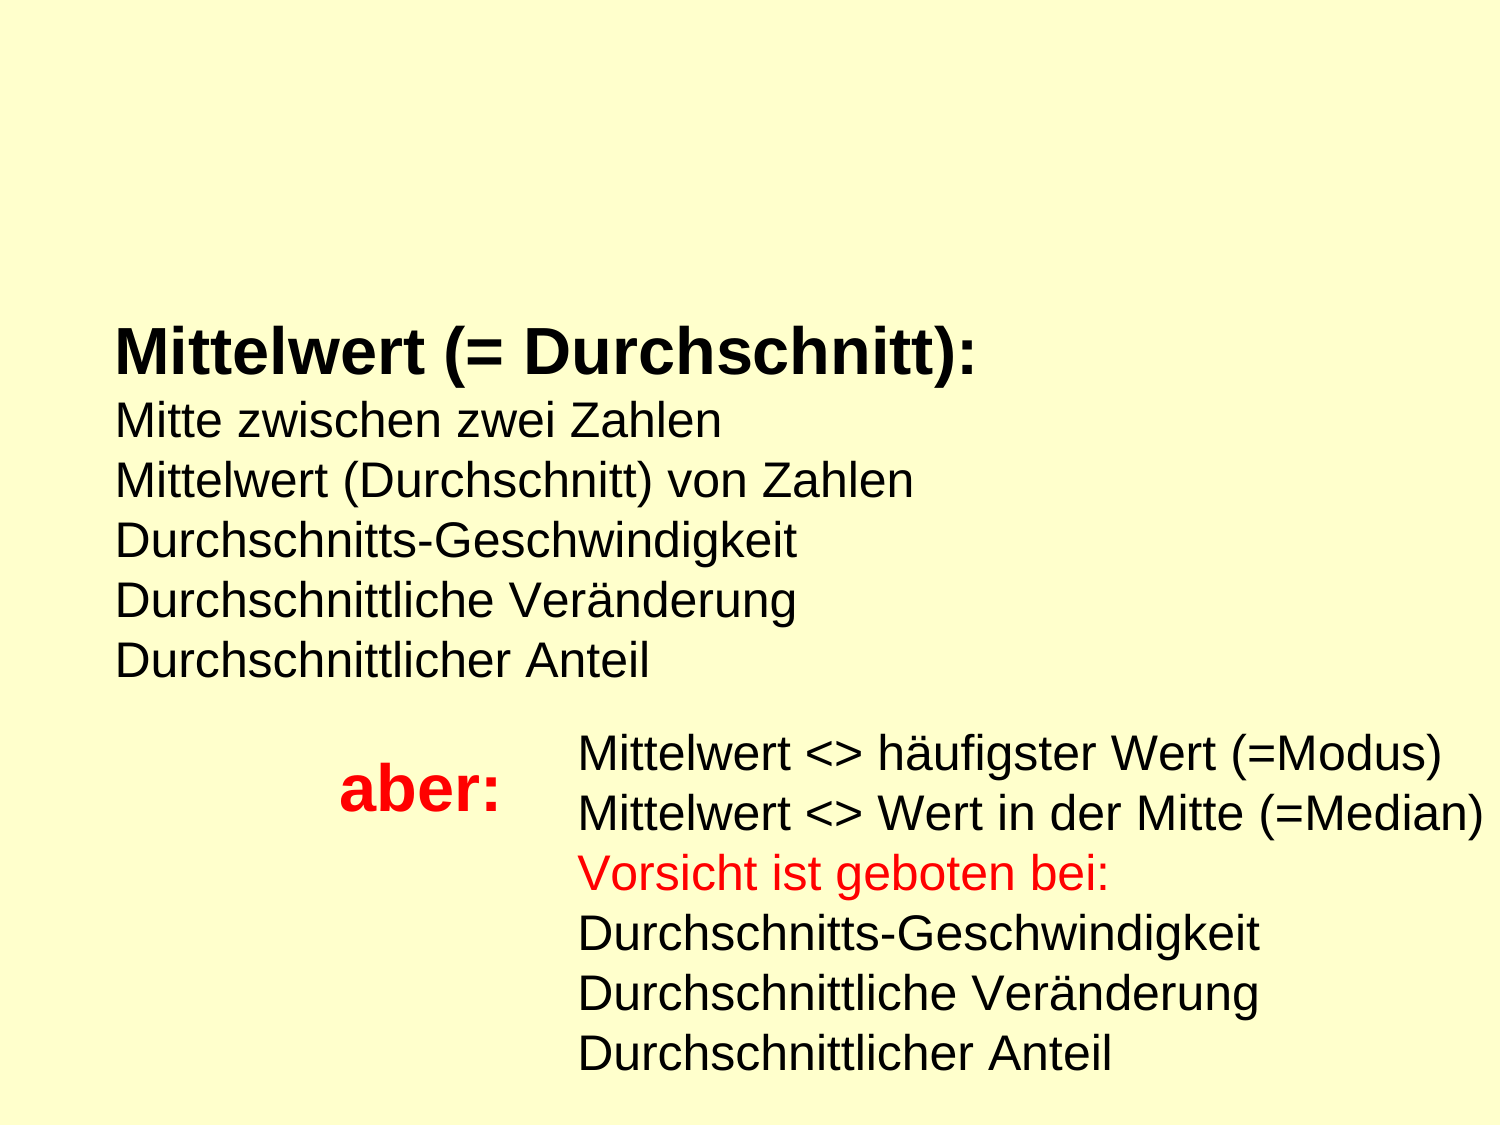

Mittelwert (= Durchschnitt):
Mitte zwischen zwei Zahlen
Mittelwert (Durchschnitt) von Zahlen
Durchschnitts-Geschwindigkeit
Durchschnittliche Veränderung
Durchschnittlicher Anteil
Mittelwert <> häufigster Wert (=Modus)
Mittelwert <> Wert in der Mitte (=Median)
Vorsicht ist geboten bei:
Durchschnitts-Geschwindigkeit
Durchschnittliche Veränderung
Durchschnittlicher Anteil
aber: